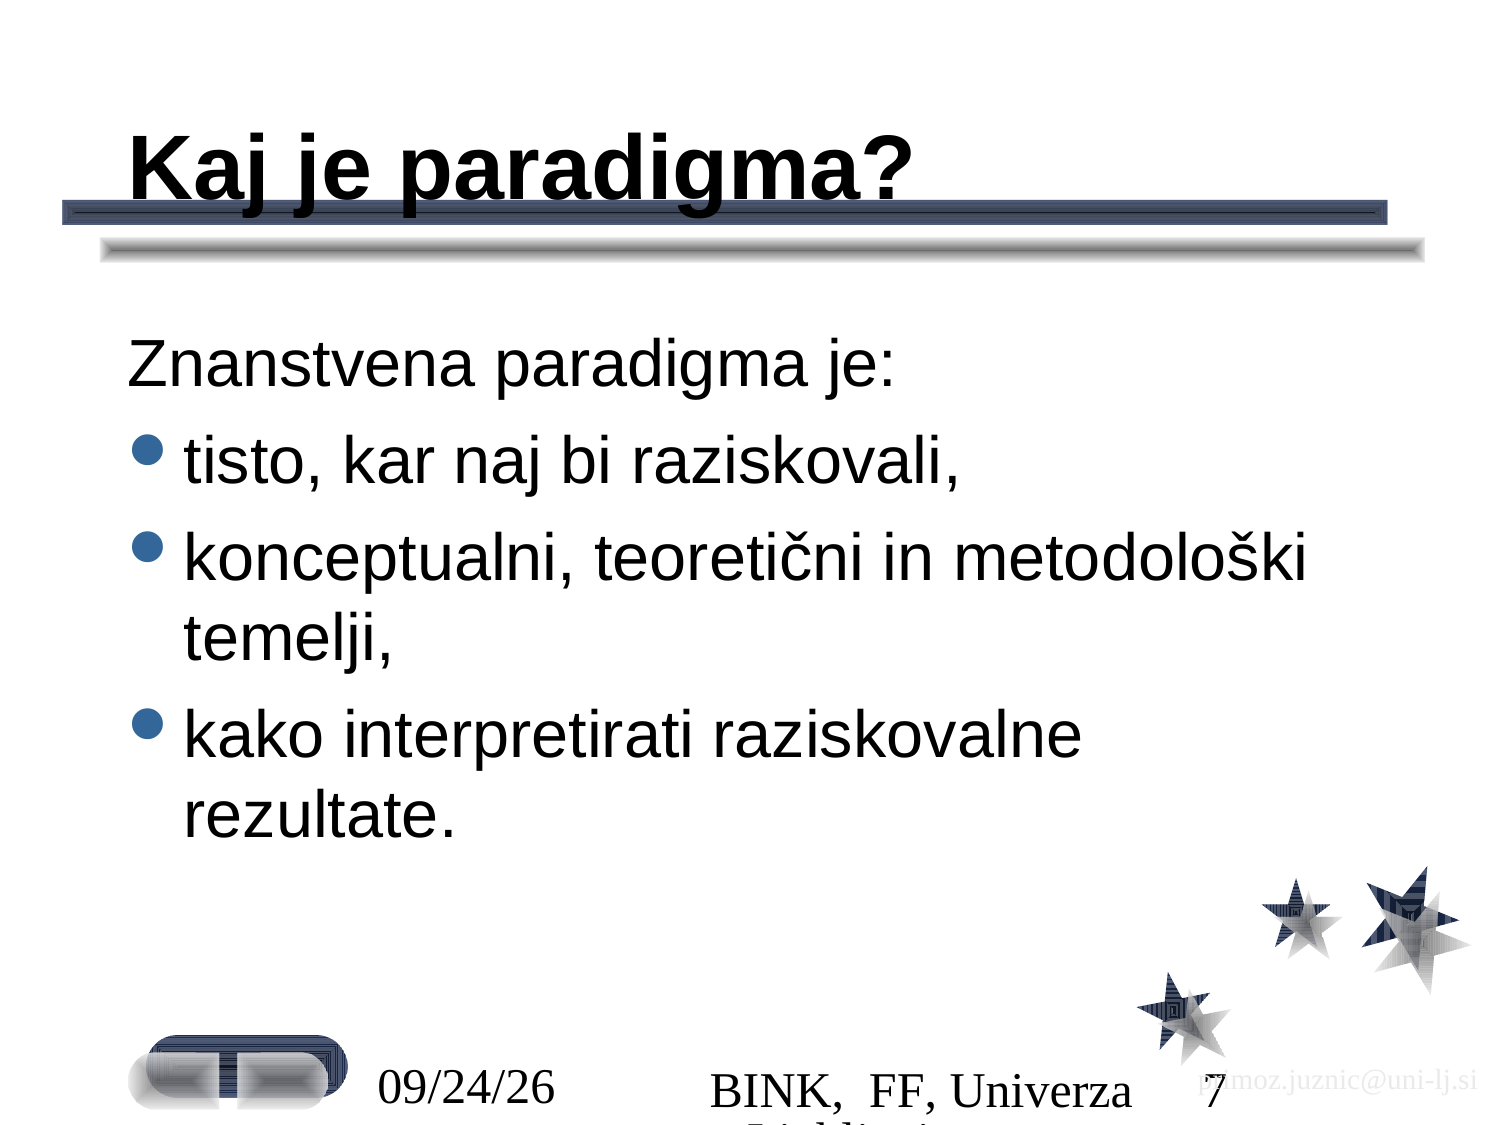

# Kaj je paradigma?
Znanstvena paradigma je:
tisto, kar naj bi raziskovali,
konceptualni, teoretični in metodološki temelji,
kako interpretirati raziskovalne rezultate.
BINK, FF, Univerza v Ljubljani
7